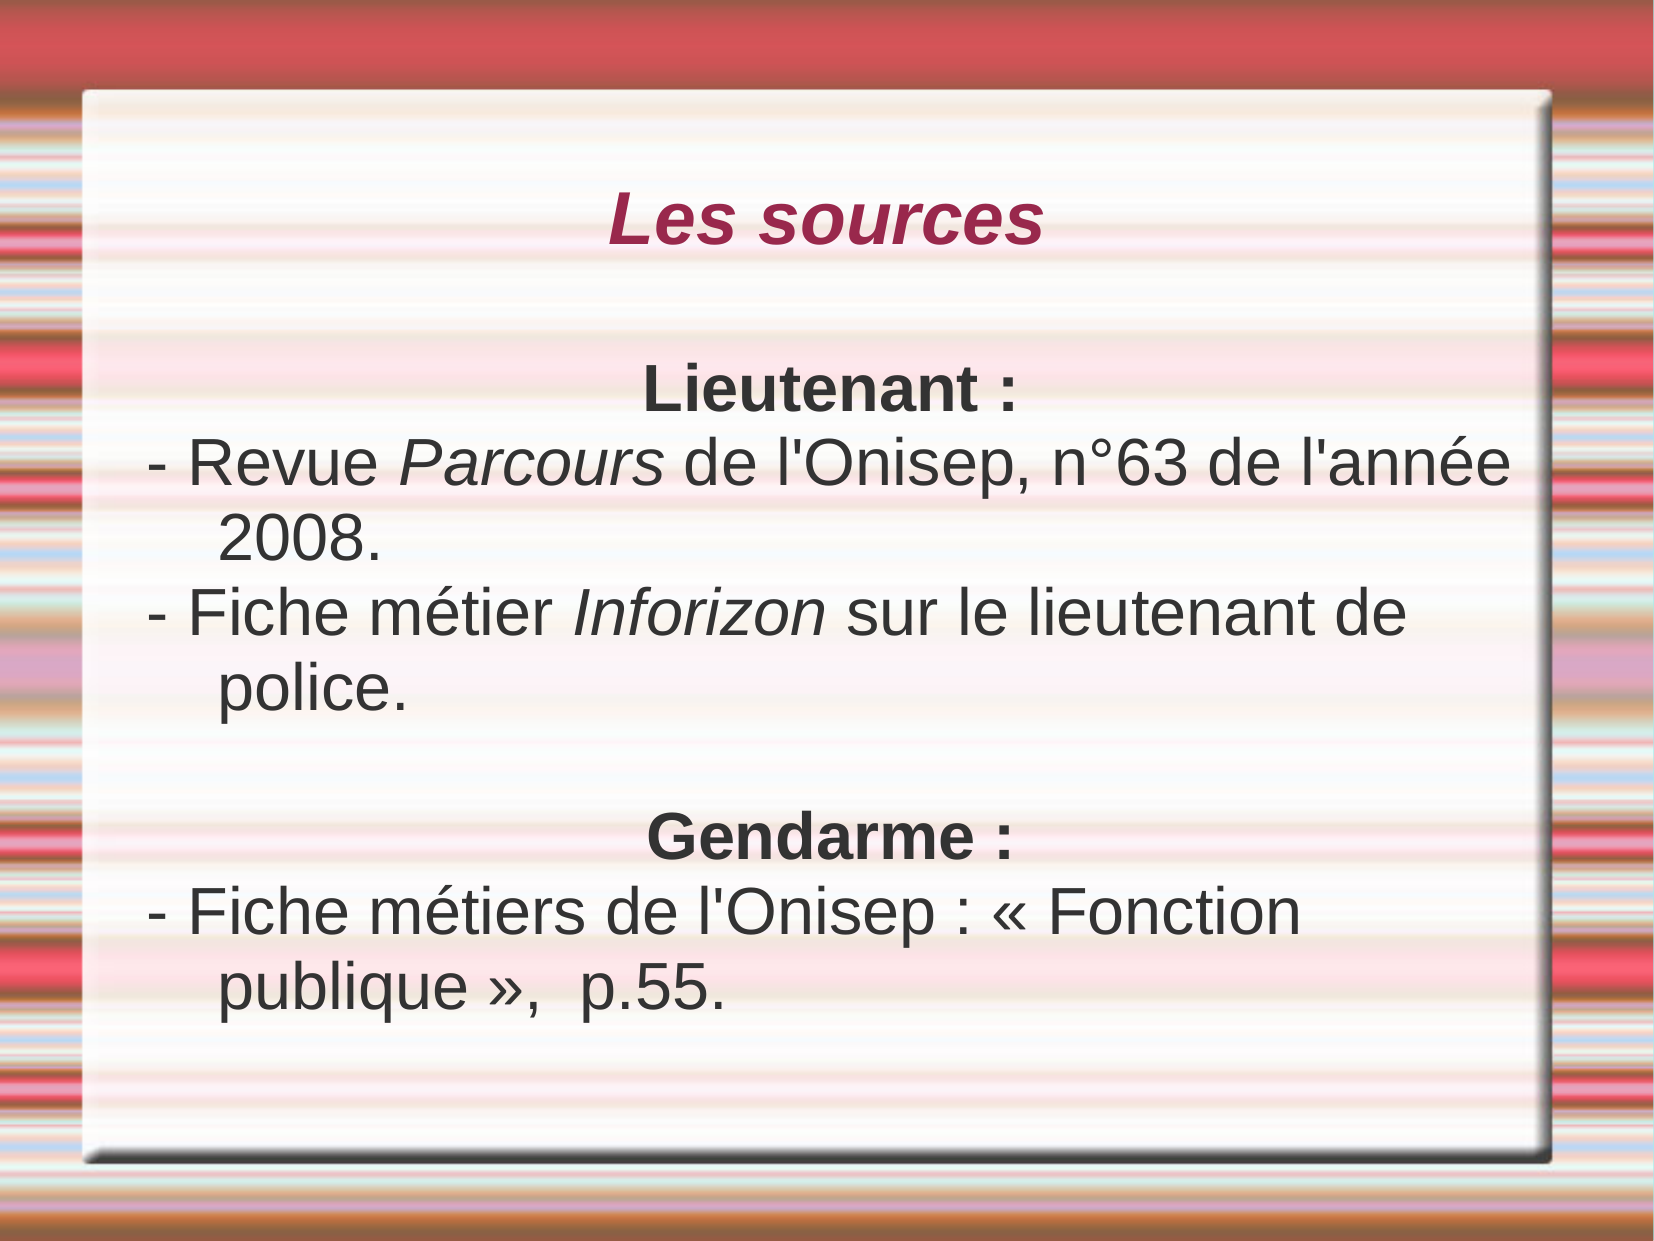

# Les sources
Lieutenant :
- Revue Parcours de l'Onisep, n°63 de l'année 2008.
- Fiche métier Inforizon sur le lieutenant de police.
Gendarme :
- Fiche métiers de l'Onisep : « Fonction publique », p.55.